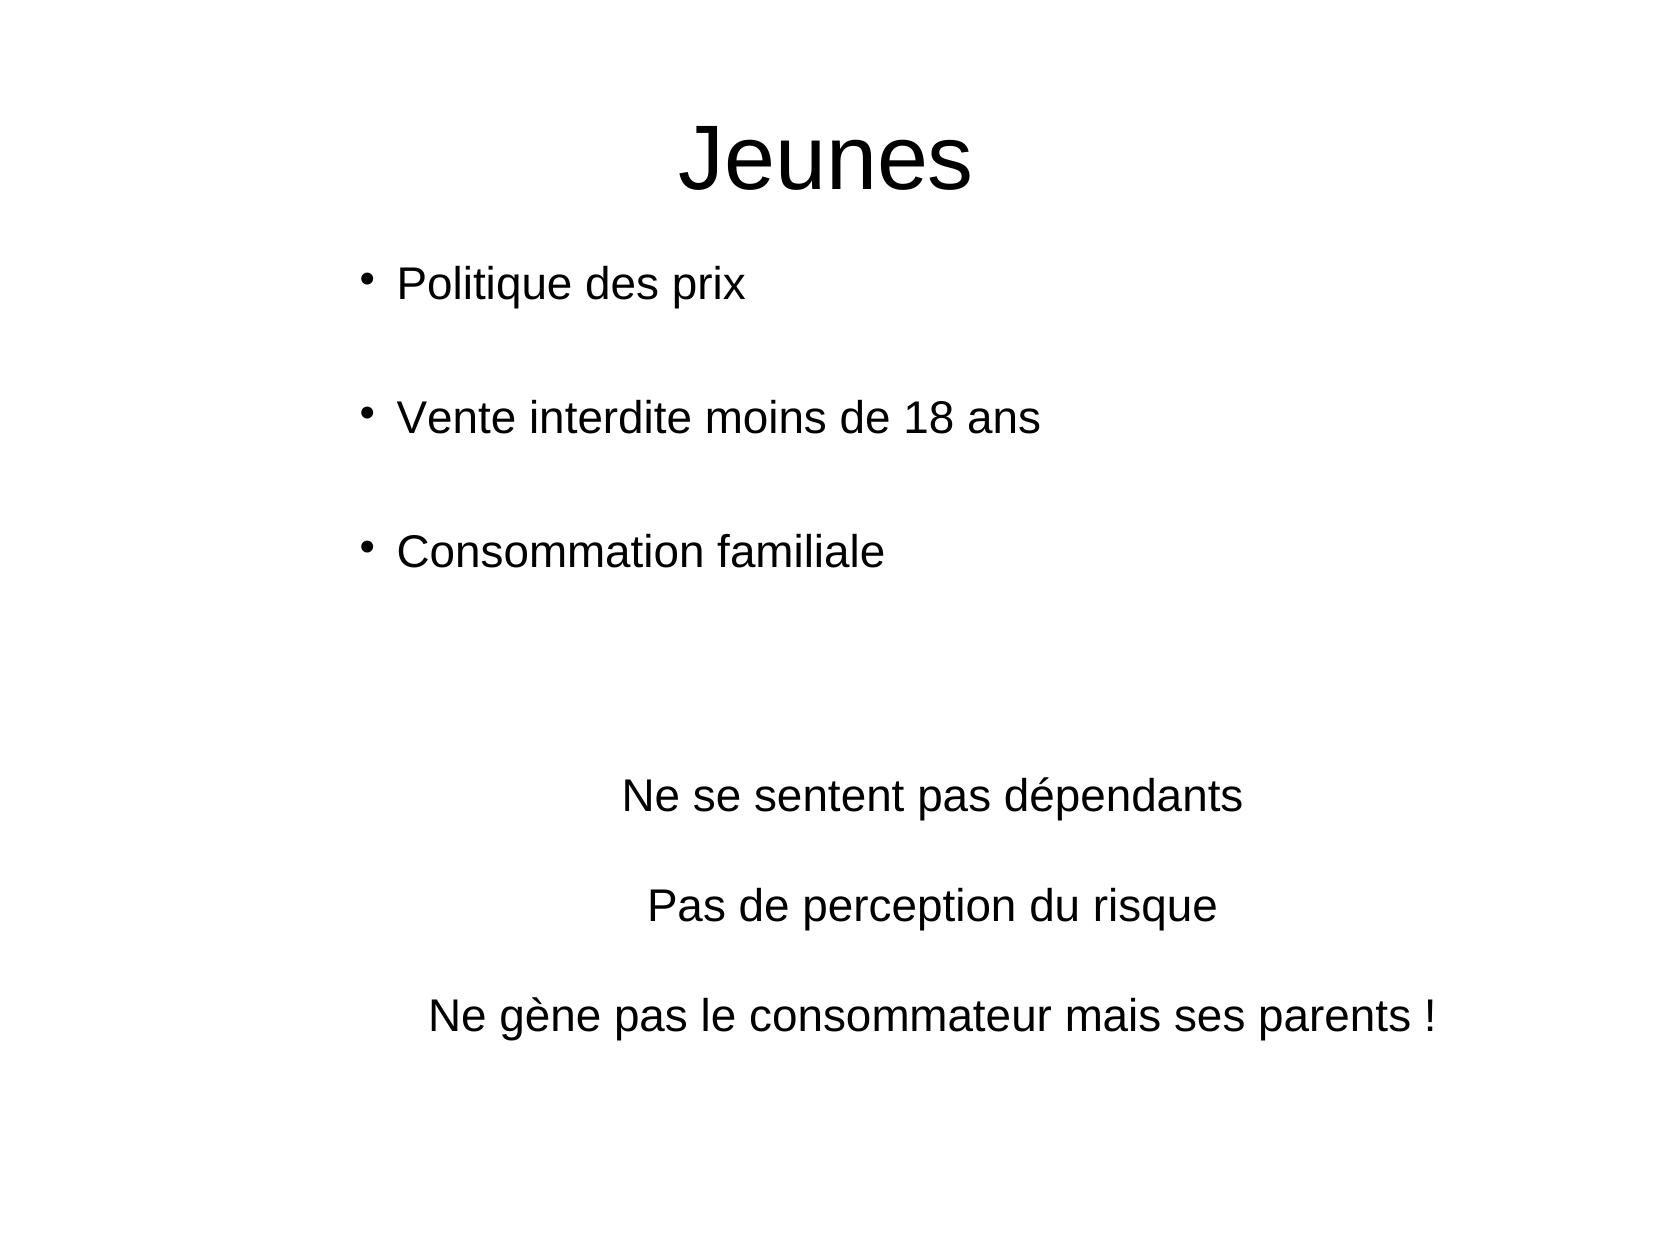

Jeunes
Politique des prix
Vente interdite moins de 18 ans
Consommation familiale
Ne se sentent pas dépendants
Pas de perception du risque
Ne gène pas le consommateur mais ses parents !